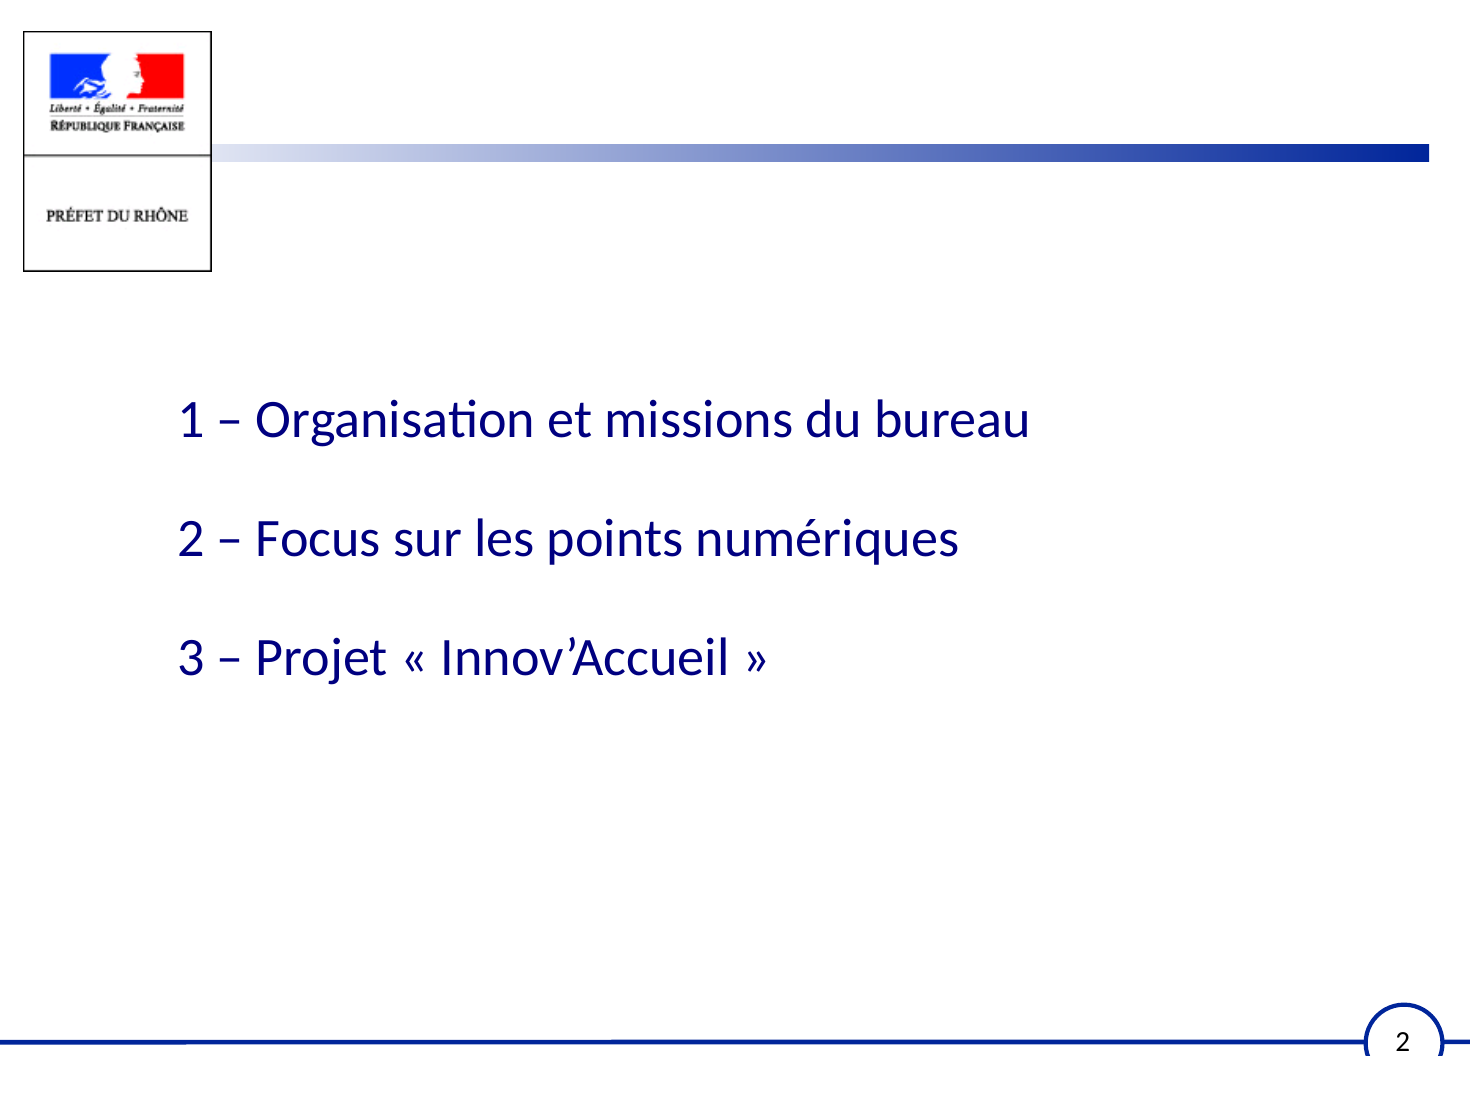

# 1 – Organisation et missions du bureau
2 – Focus sur les points numériques
3 – Projet « Innov’Accueil »